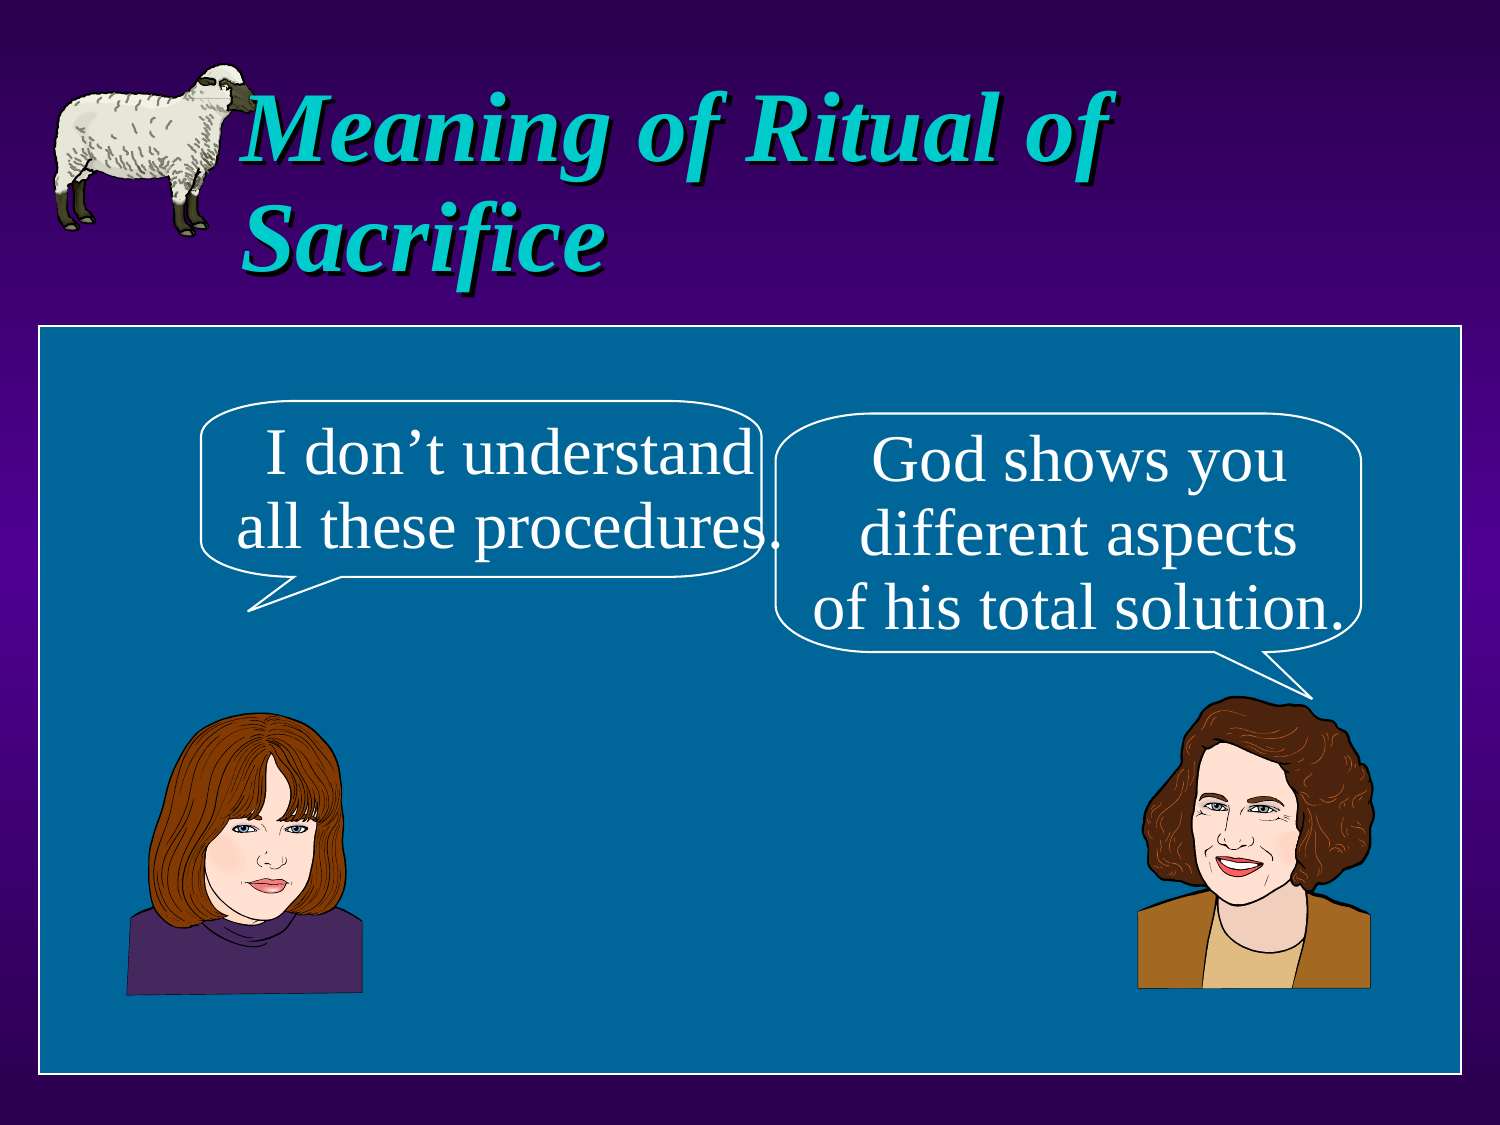

# Meaning of Ritual of Sacrifice
I don’t understand
all these procedures.
God shows you
different aspects
of his total solution.